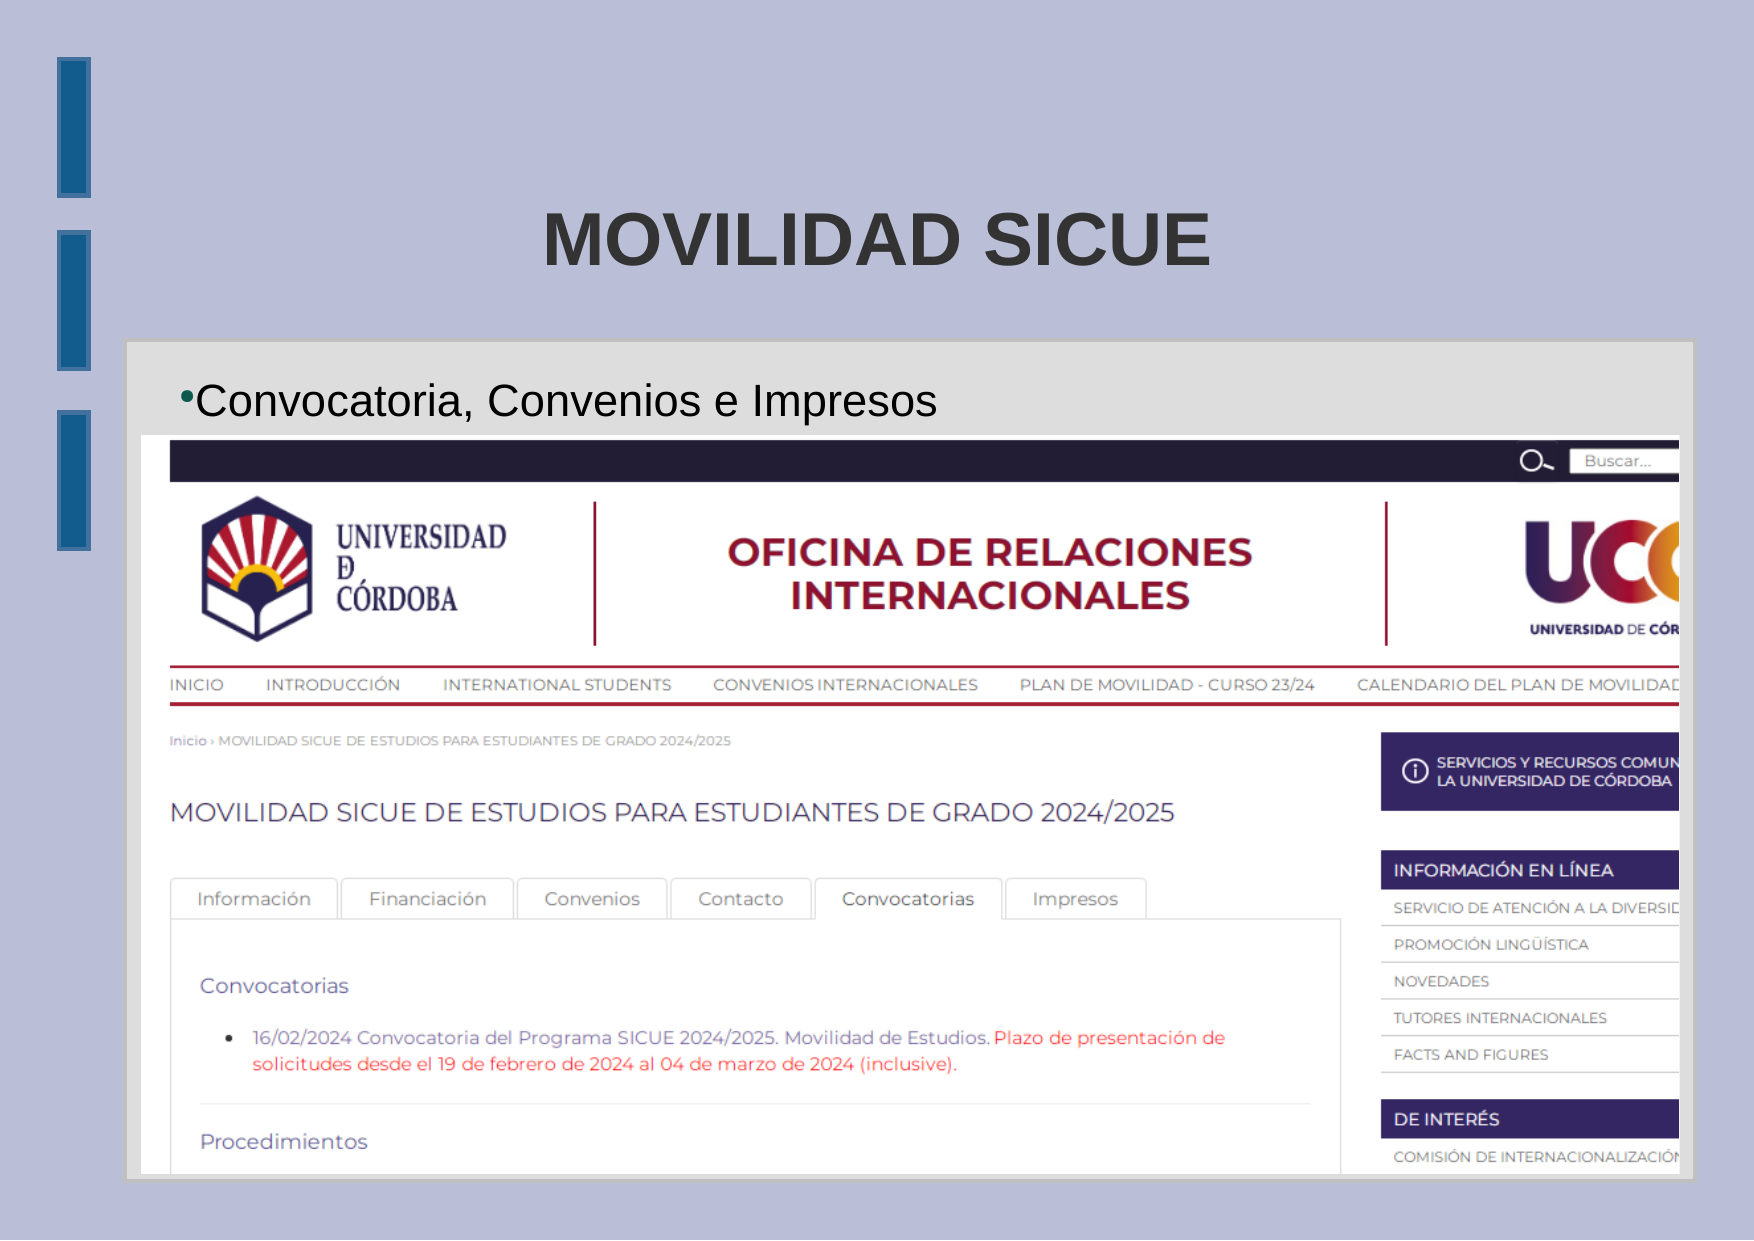

# MOVILIDAD SICUE
Convocatoria, Convenios e Impresos